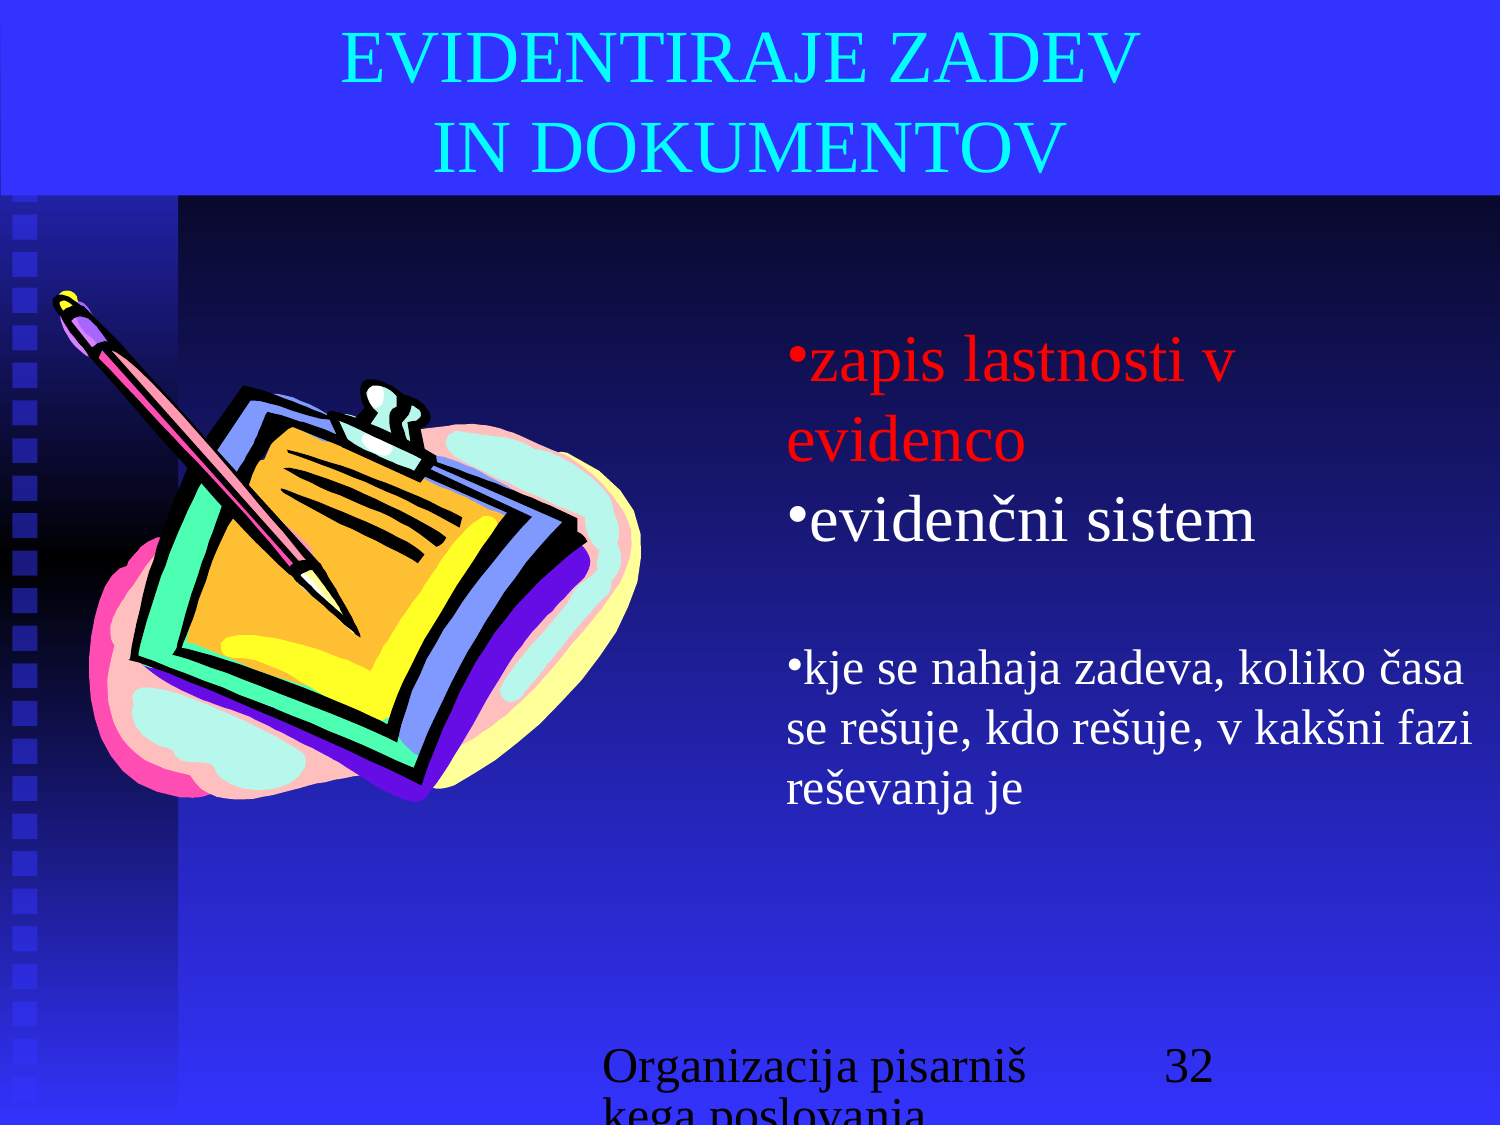

EVIDENTIRAJE ZADEV
IN DOKUMENTOV
zapis lastnosti v evidenco
evidenčni sistem
kje se nahaja zadeva, koliko časa se rešuje, kdo rešuje, v kakšni fazi reševanja je
Organizacija pisarniškega poslovanja
32